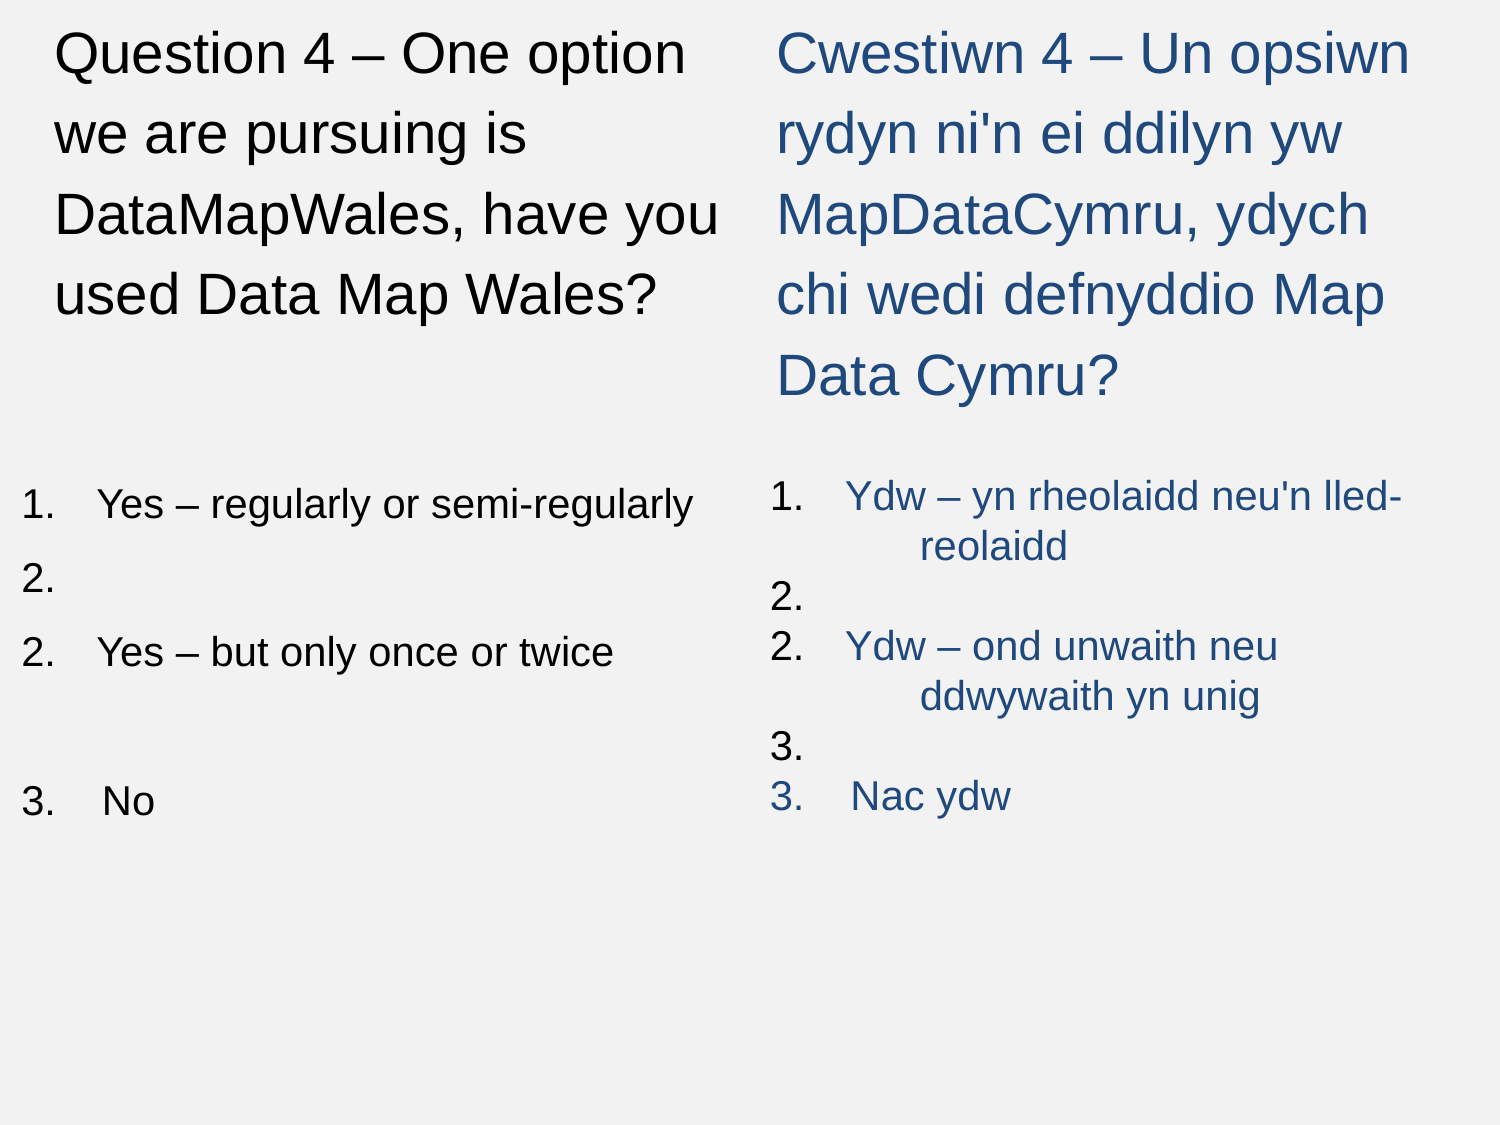

Question 4 – One option we are pursuing is DataMapWales, have you used Data Map Wales?
Cwestiwn 4 – Un opsiwn rydyn ni'n ei ddilyn yw MapDataCymru, ydych chi wedi defnyddio Map Data Cymru?
Yes – regularly or semi-regularly
Yes – but only once or twice
3. No
Ydw – yn rheolaidd neu'n lled-reolaidd
Ydw – ond unwaith neu ddwywaith yn unig
3. Nac ydw